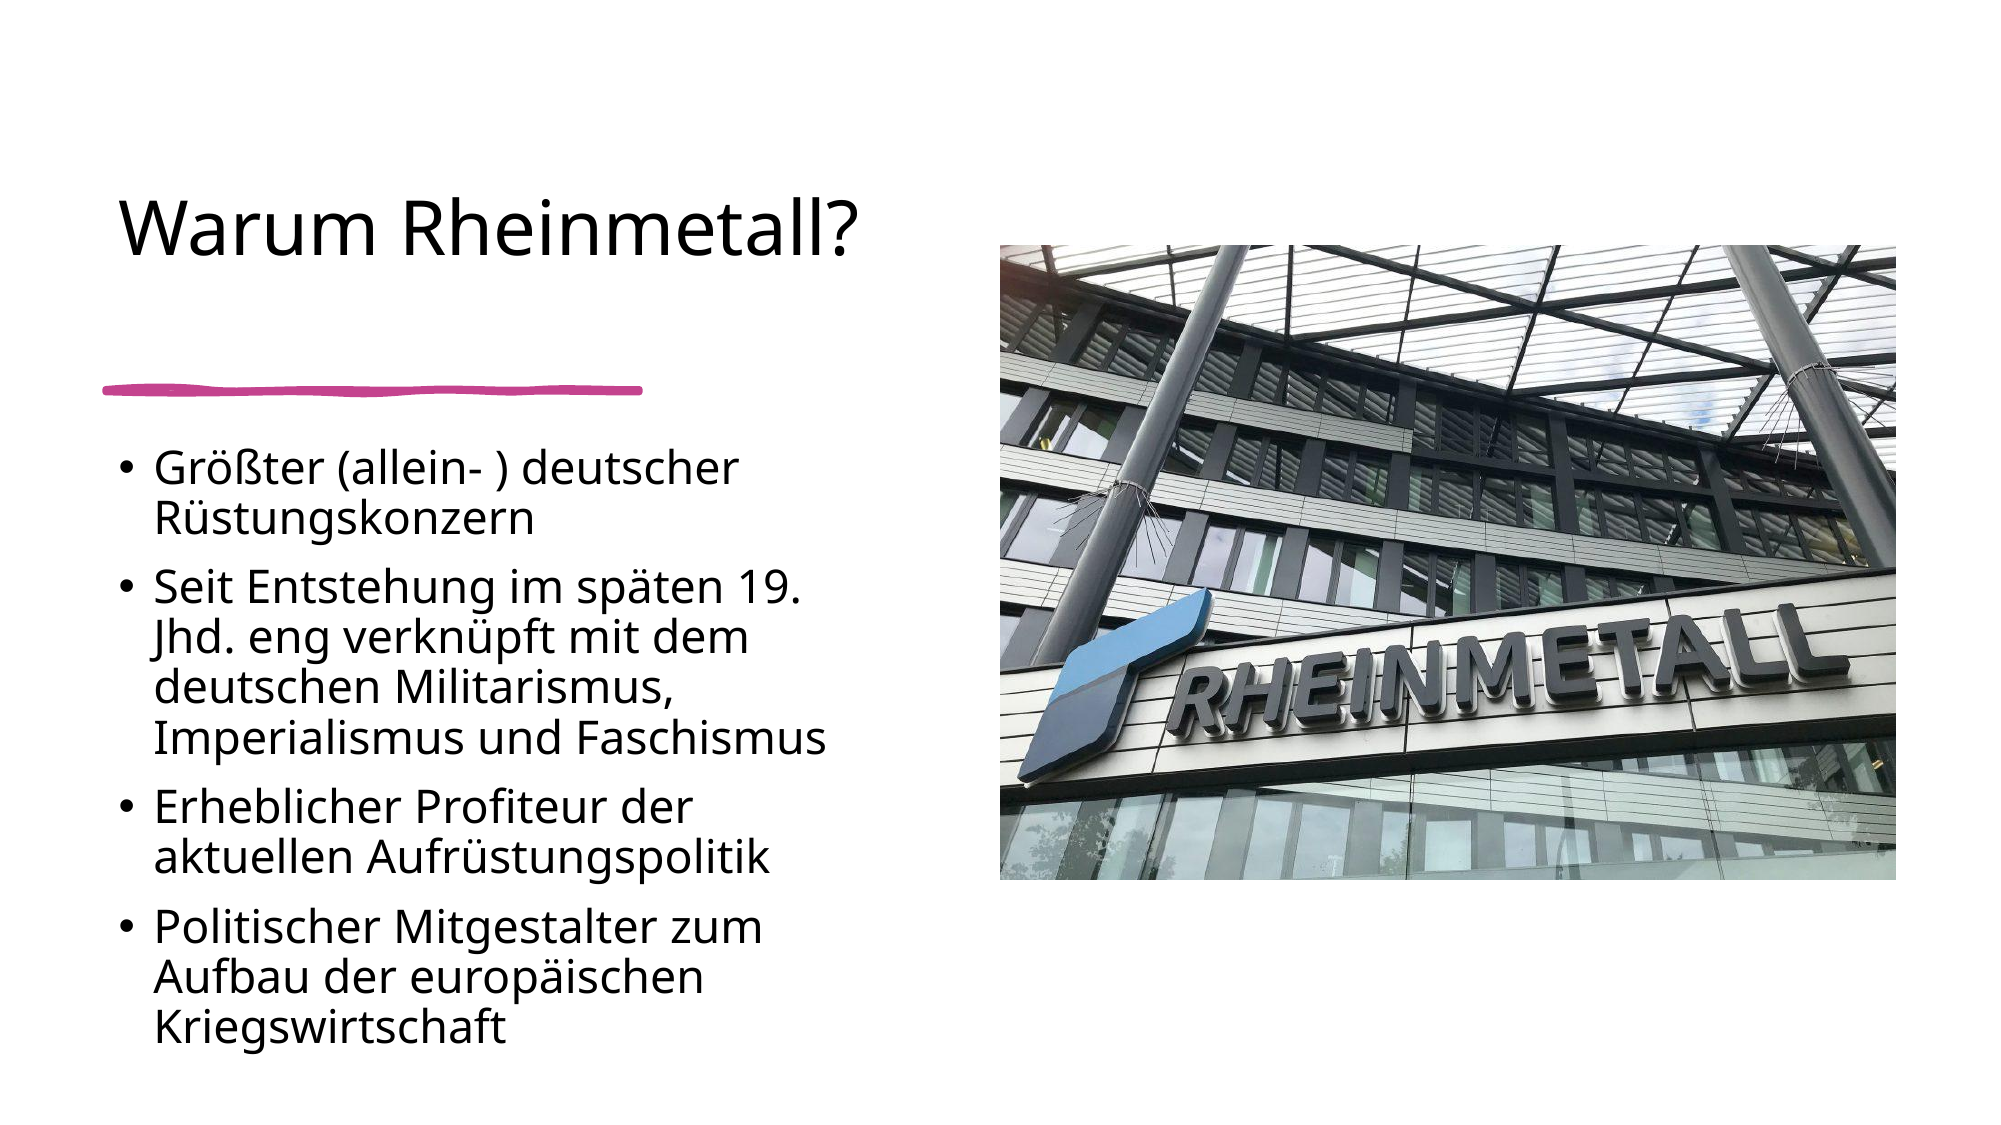

# Warum Rheinmetall?
Größter (allein- ) deutscher Rüstungskonzern
Seit Entstehung im späten 19. Jhd. eng verknüpft mit dem deutschen Militarismus, Imperialismus und Faschismus
Erheblicher Profiteur der aktuellen Aufrüstungspolitik
Politischer Mitgestalter zum Aufbau der europäischen Kriegswirtschaft